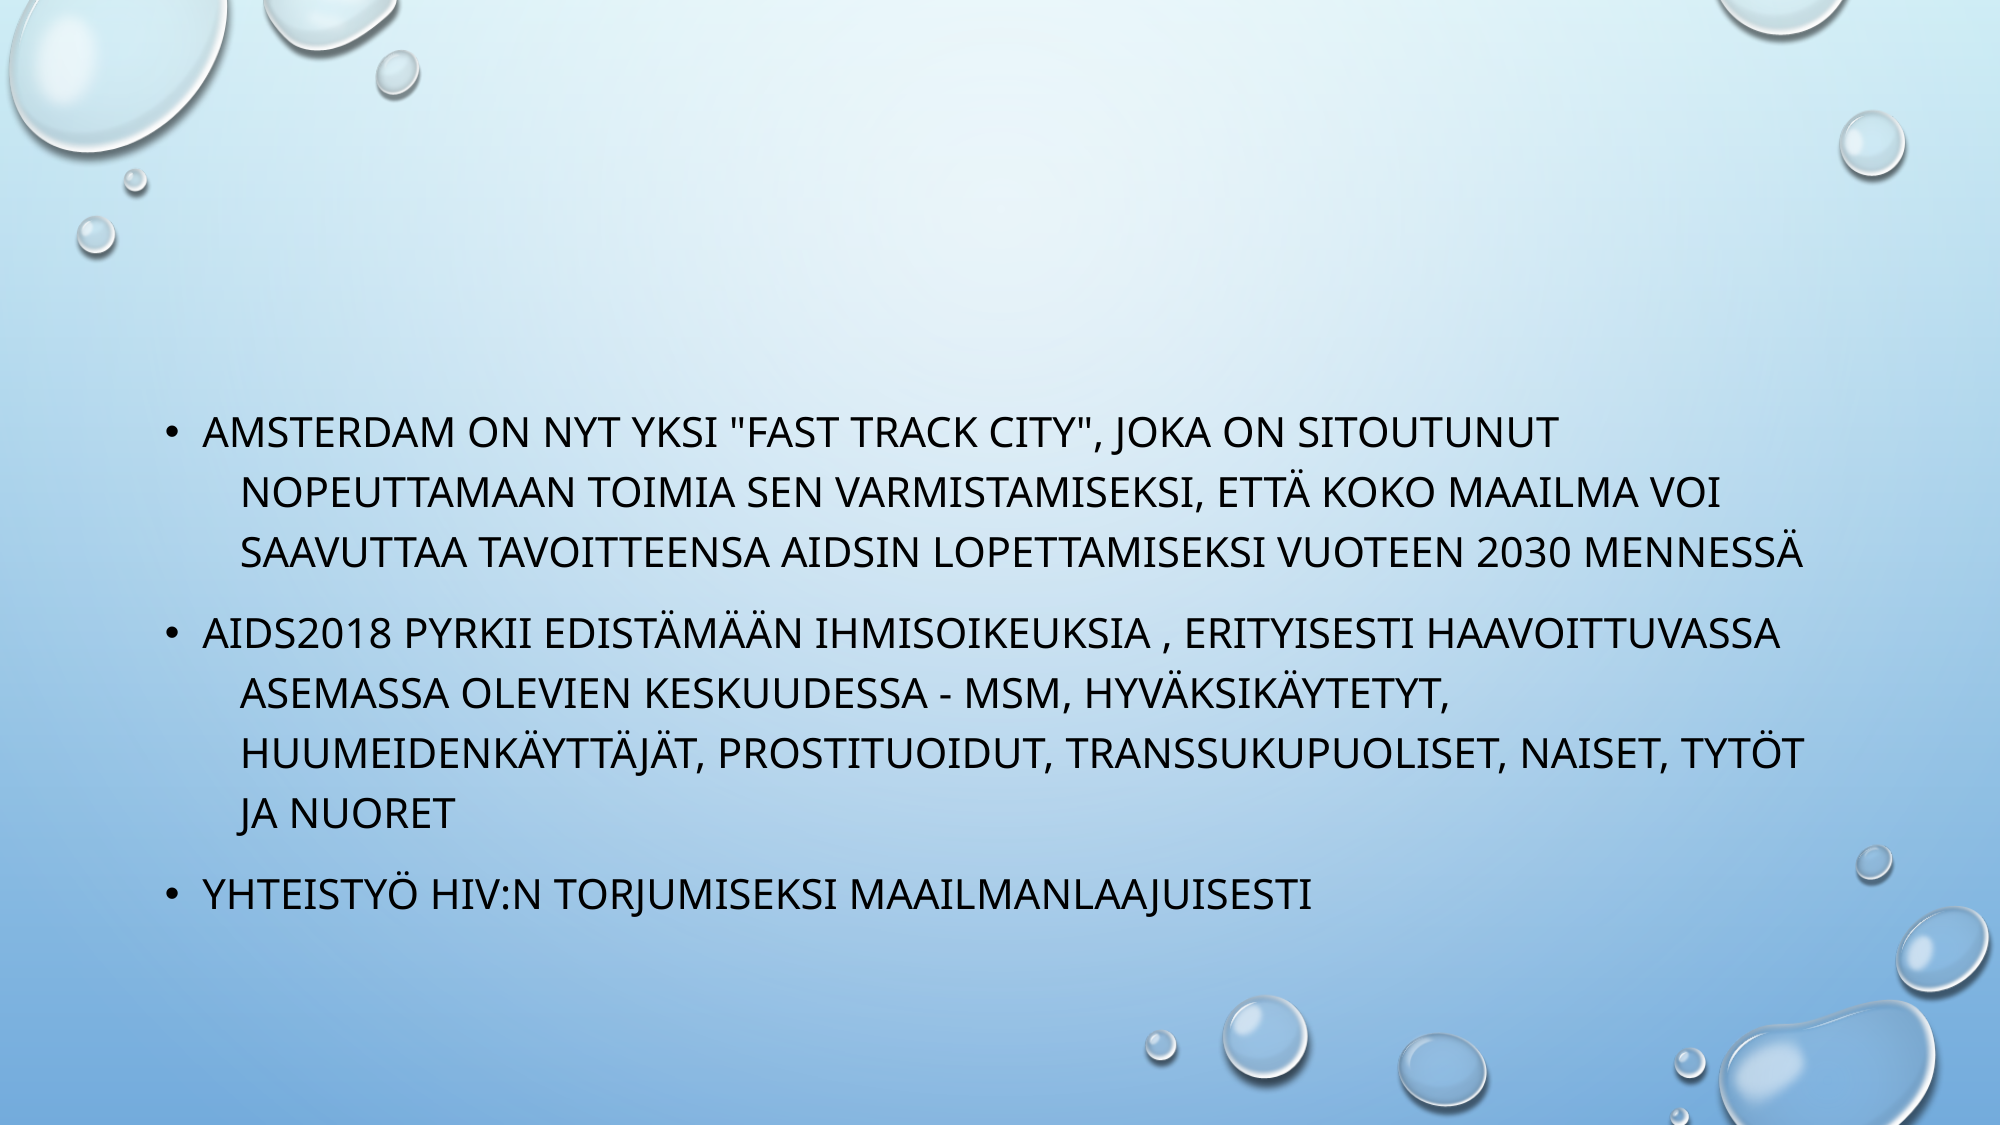

#
Amsterdam on nyt yksi "Fast Track City", joka on sitoutunut nopeuttamaan toimia sen varmistamiseksi, että koko maailma voi saavuttaa tavoitteensa aidsin lopettamiseksi vuoteen 2030 mennessä
AIDS2018 pyrkii edistämään ihmisoikeuksiA , erityisesti haavoittuvassa asemassa olevien keskuudessa - MSM, HYVäksikäytetyt, huumeidenkäyttäjät, prostituoidut, transsukupuoliset, naiset, tytöt ja Nuoret
Yhteistyö HIV:n torjumiseksi maailmanlaajuisesti